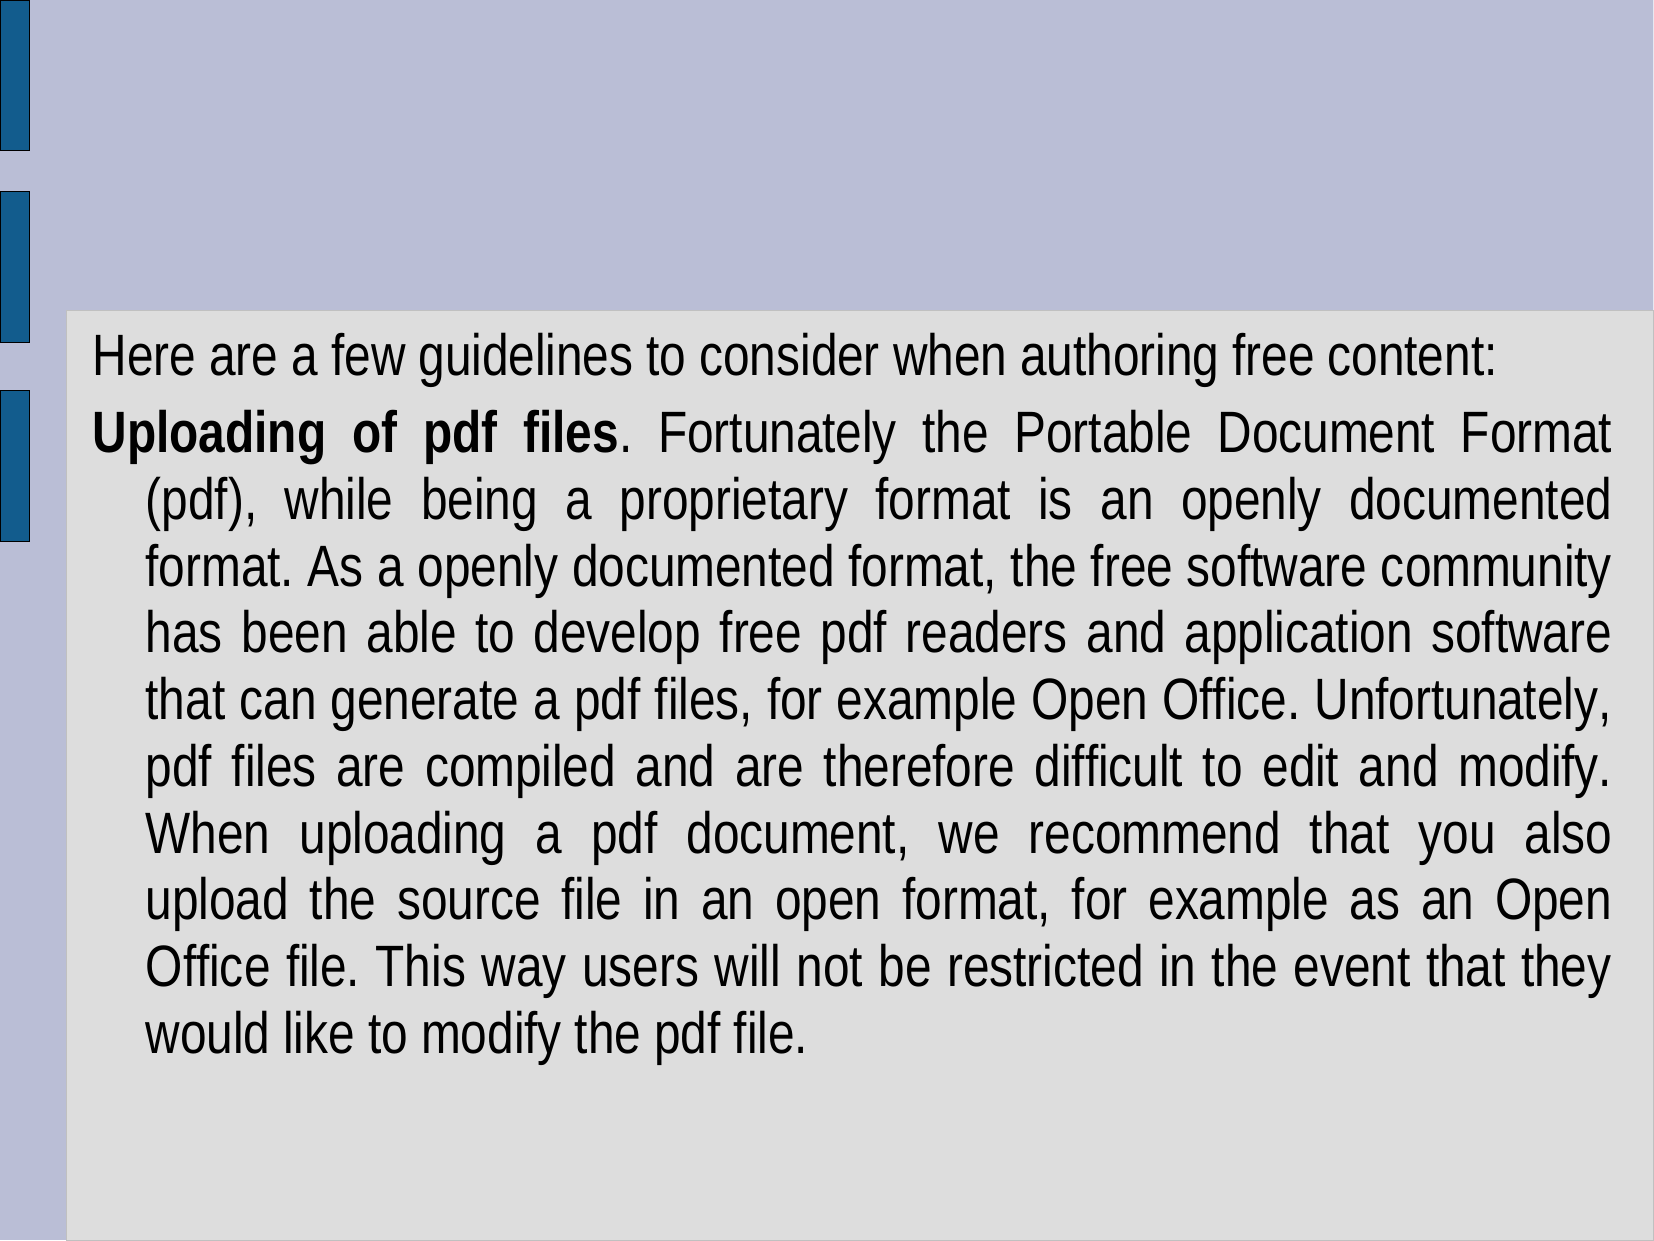

# Here are a few guidelines to consider when authoring free content:
Uploading of pdf files. Fortunately the Portable Document Format (pdf), while being a proprietary format is an openly documented format. As a openly documented format, the free software community has been able to develop free pdf readers and application software that can generate a pdf files, for example Open Office. Unfortunately, pdf files are compiled and are therefore difficult to edit and modify. When uploading a pdf document, we recommend that you also upload the source file in an open format, for example as an Open Office file. This way users will not be restricted in the event that they would like to modify the pdf file.